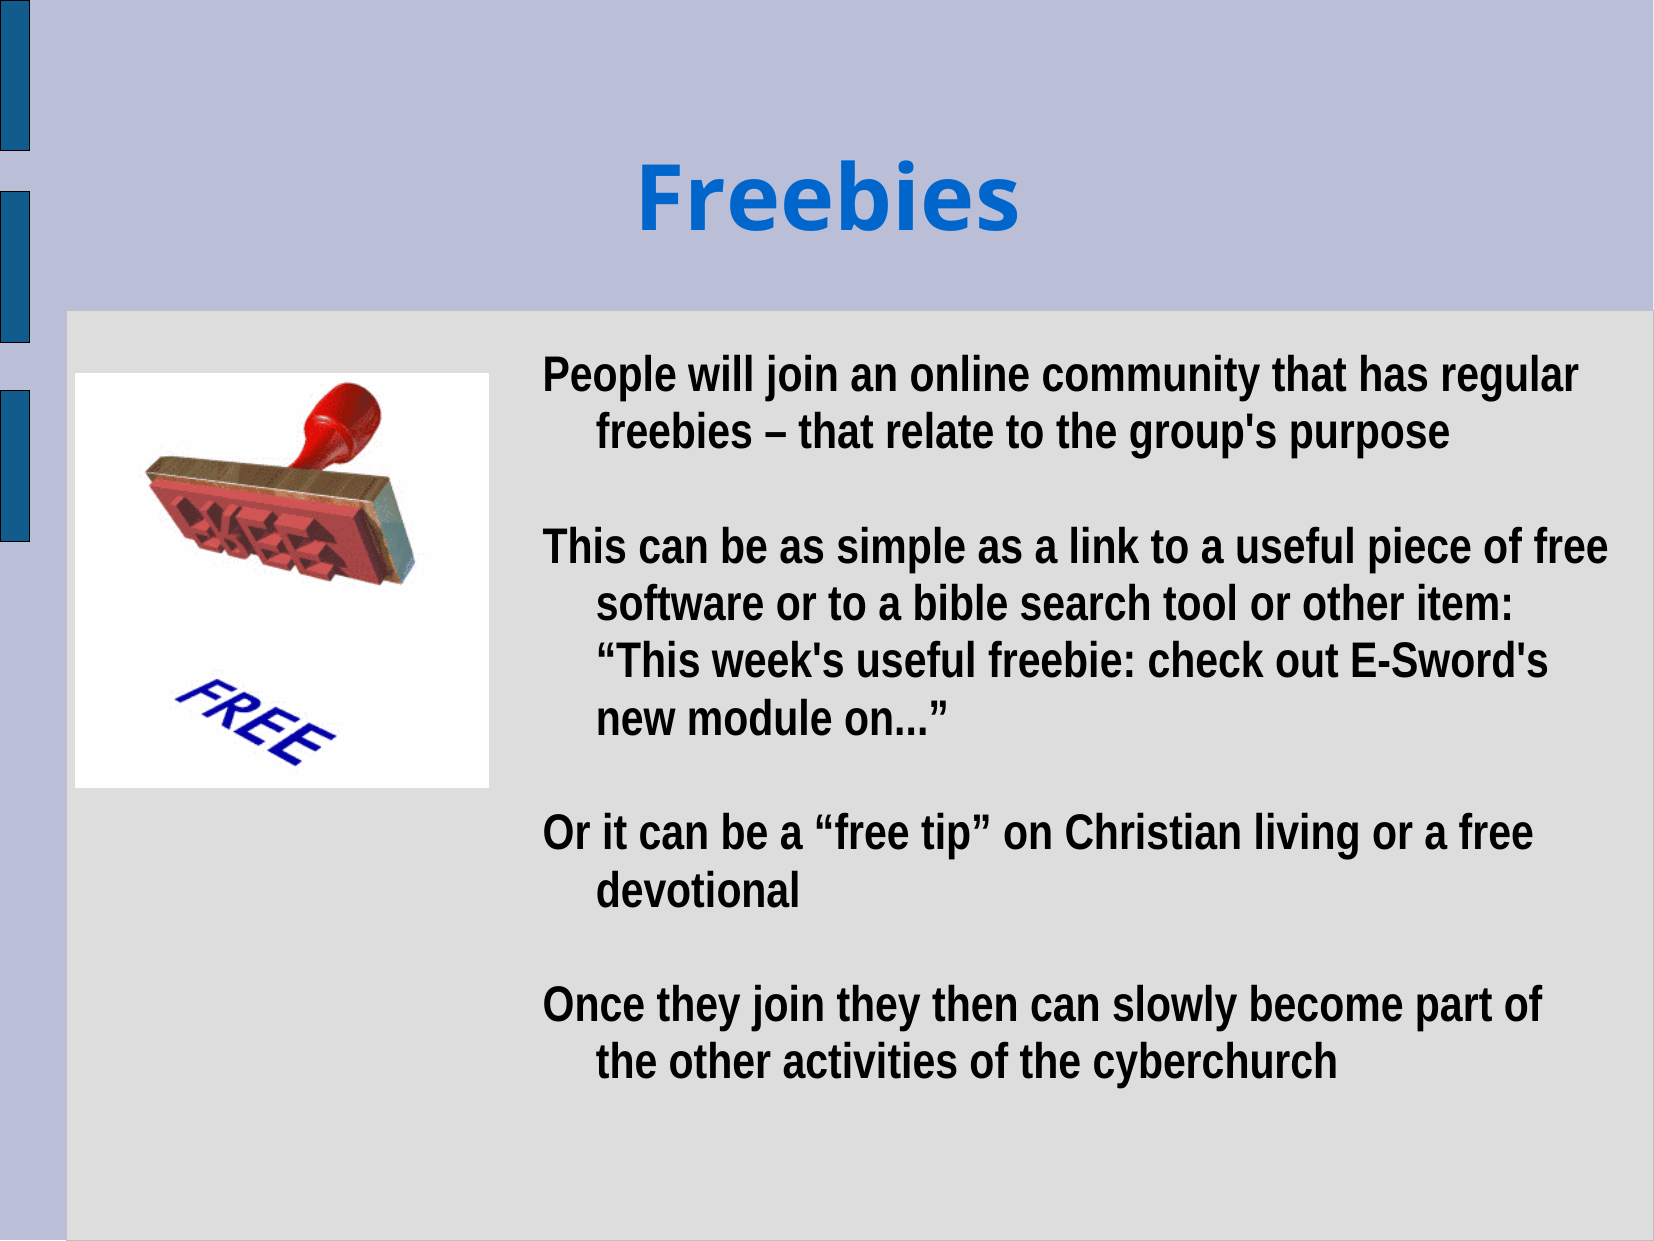

# Freebies
People will join an online community that has regular freebies – that relate to the group's purpose
This can be as simple as a link to a useful piece of free software or to a bible search tool or other item: “This week's useful freebie: check out E-Sword's new module on...”
Or it can be a “free tip” on Christian living or a free devotional
Once they join they then can slowly become part of the other activities of the cyberchurch